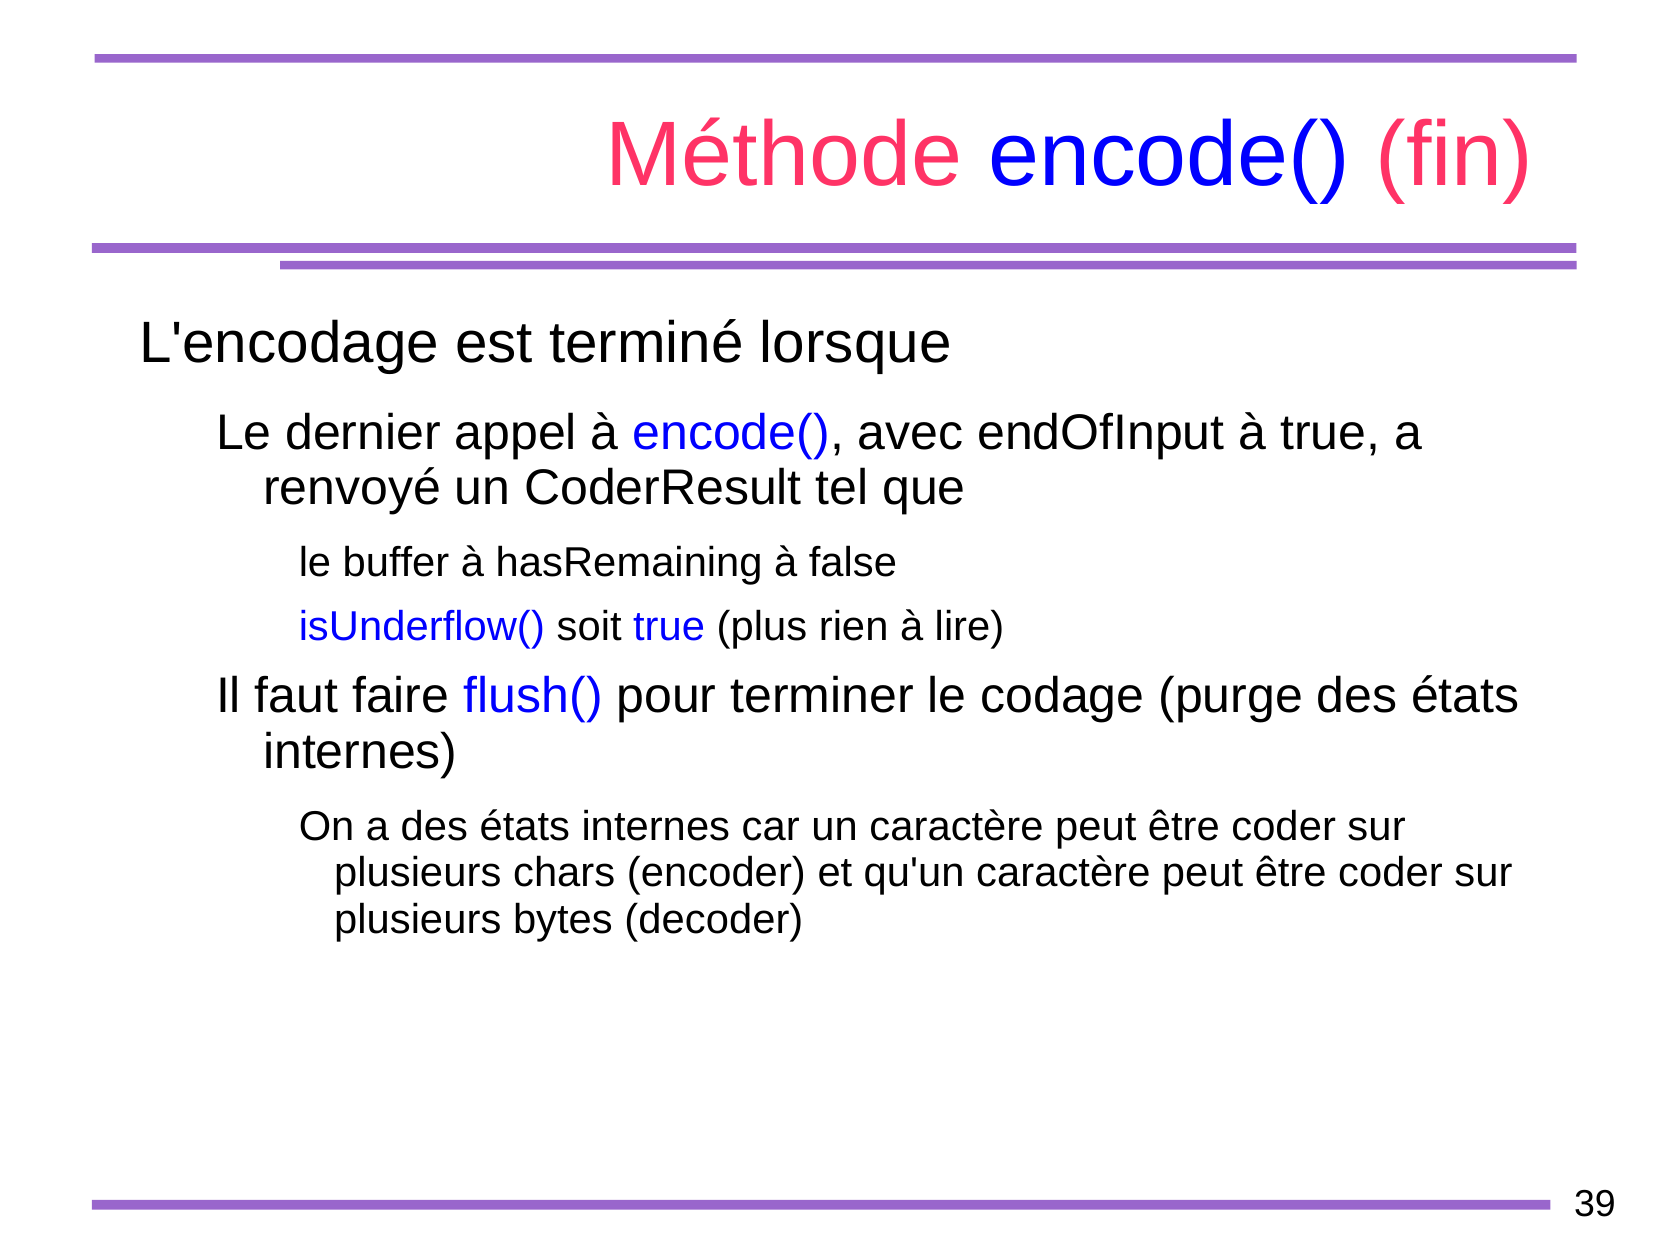

# Méthode encode() (fin)
L'encodage est terminé lorsque
Le dernier appel à encode(), avec endOfInput à true, a renvoyé un CoderResult tel que
le buffer à hasRemaining à false
isUnderflow() soit true (plus rien à lire)
Il faut faire flush() pour terminer le codage (purge des états internes)
On a des états internes car un caractère peut être coder sur plusieurs chars (encoder) et qu'un caractère peut être coder sur plusieurs bytes (decoder)